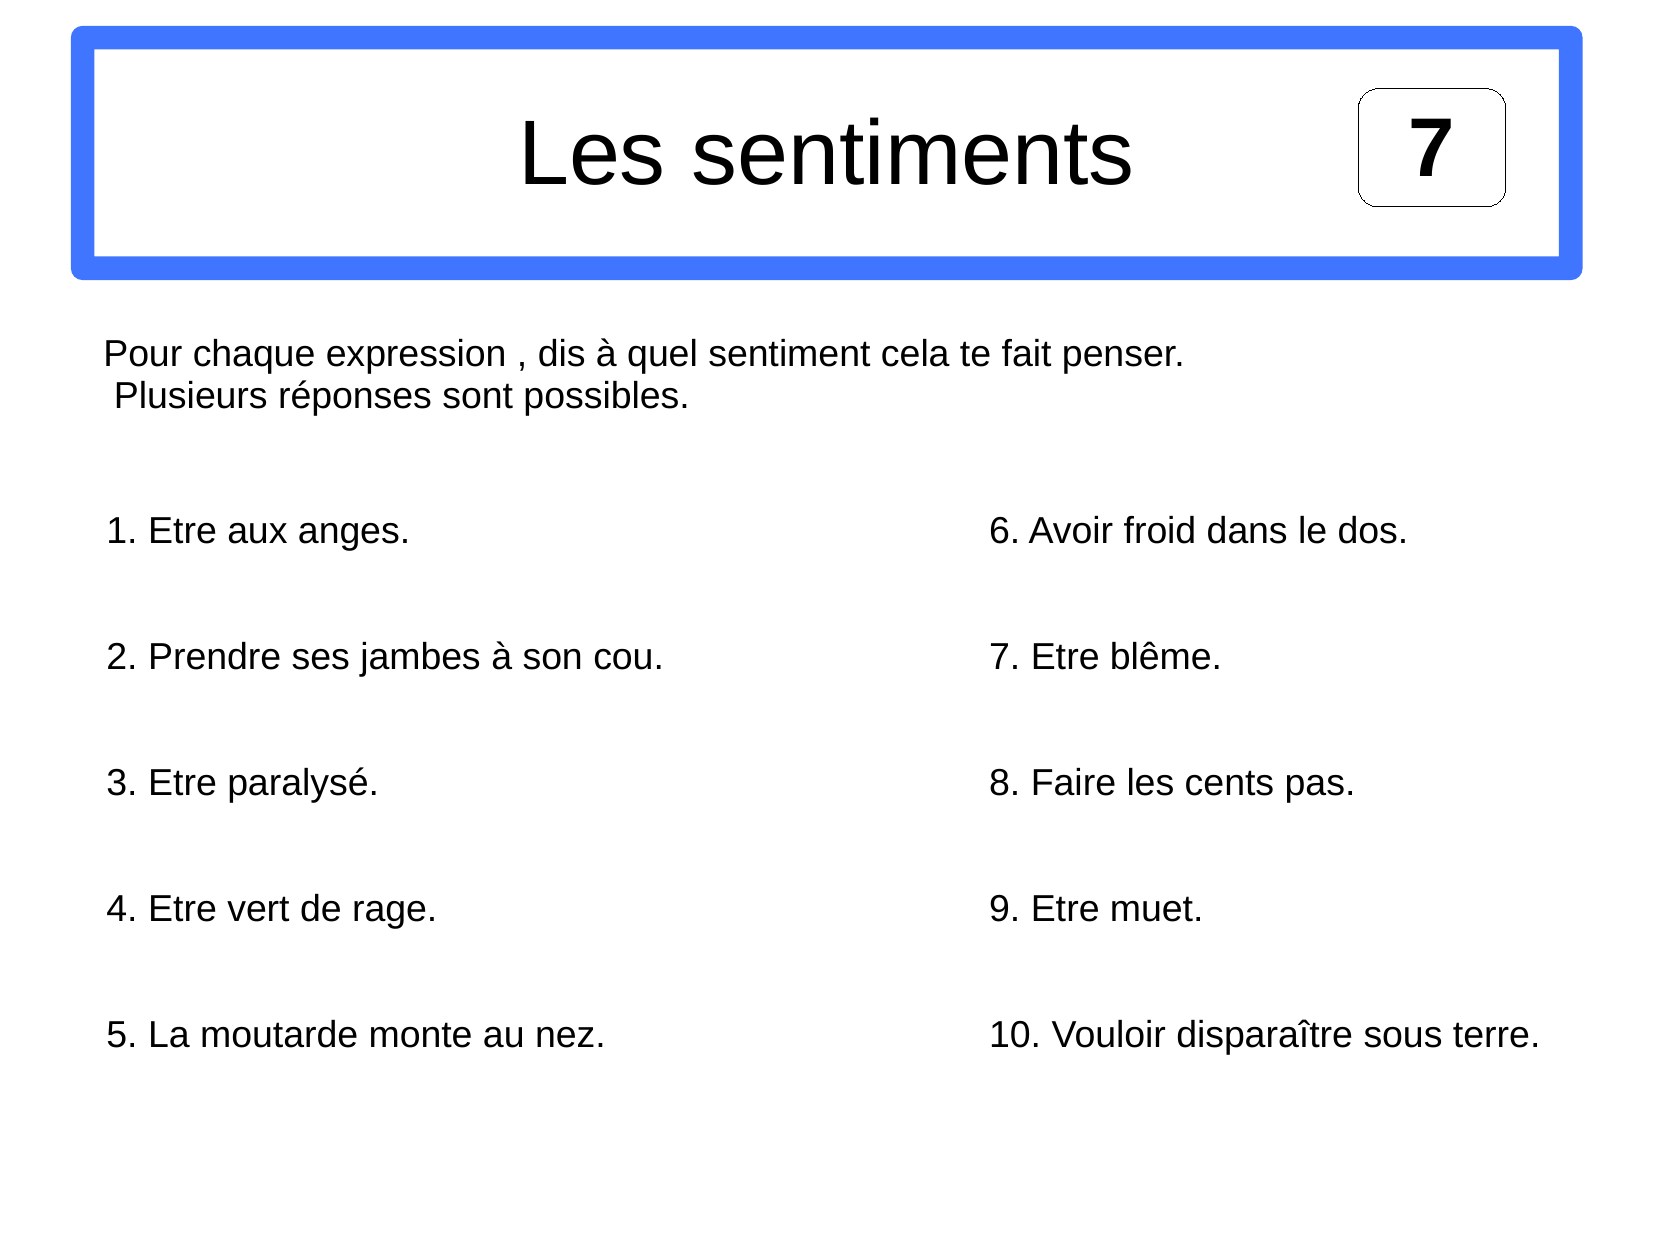

# Les sentiments
7
Pour chaque expression , dis à quel sentiment cela te fait penser.
 Plusieurs réponses sont possibles.
1. Etre aux anges.
2. Prendre ses jambes à son cou.
3. Etre paralysé.
4. Etre vert de rage.
5. La moutarde monte au nez.
6. Avoir froid dans le dos.
7. Etre blême.
8. Faire les cents pas.
9. Etre muet.
10. Vouloir disparaître sous terre.